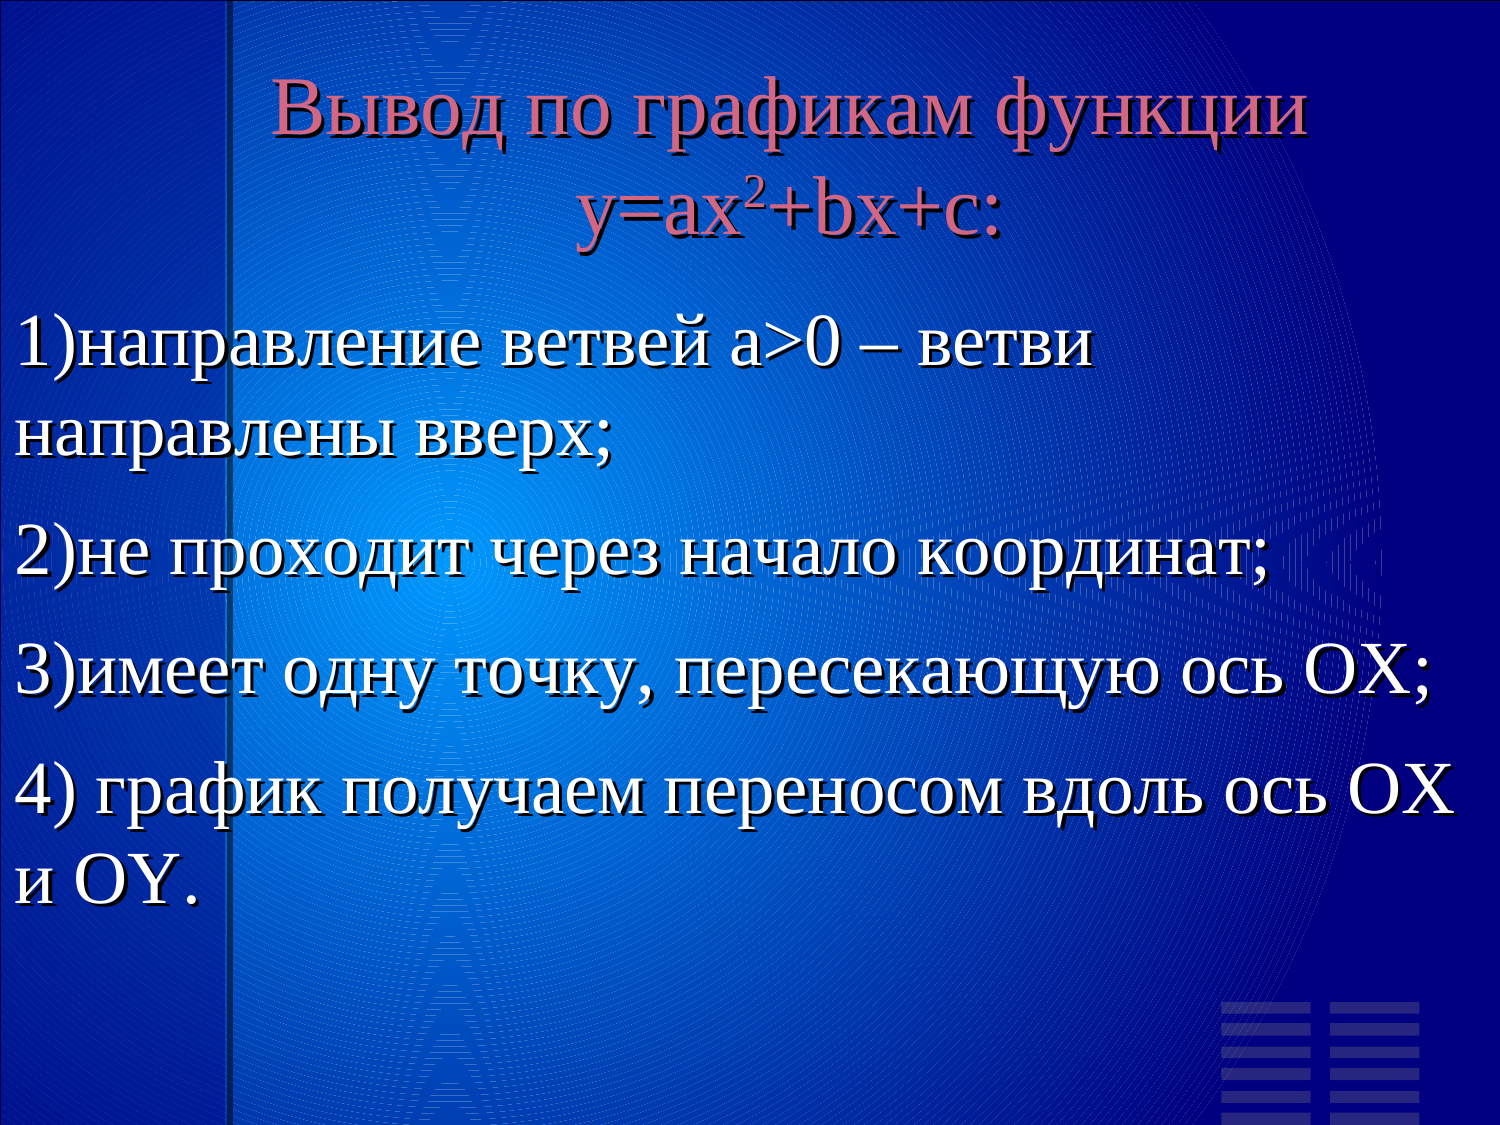

# Вывод по графикам функции y=aх2+bx+c:
1)направление ветвей a>0 – ветви направлены вверх;
2)не проходит через начало координат;
3)имеет одну точку, пересекающую ось ОХ;
4) график получаем переносом вдоль ось ОХ и OY.